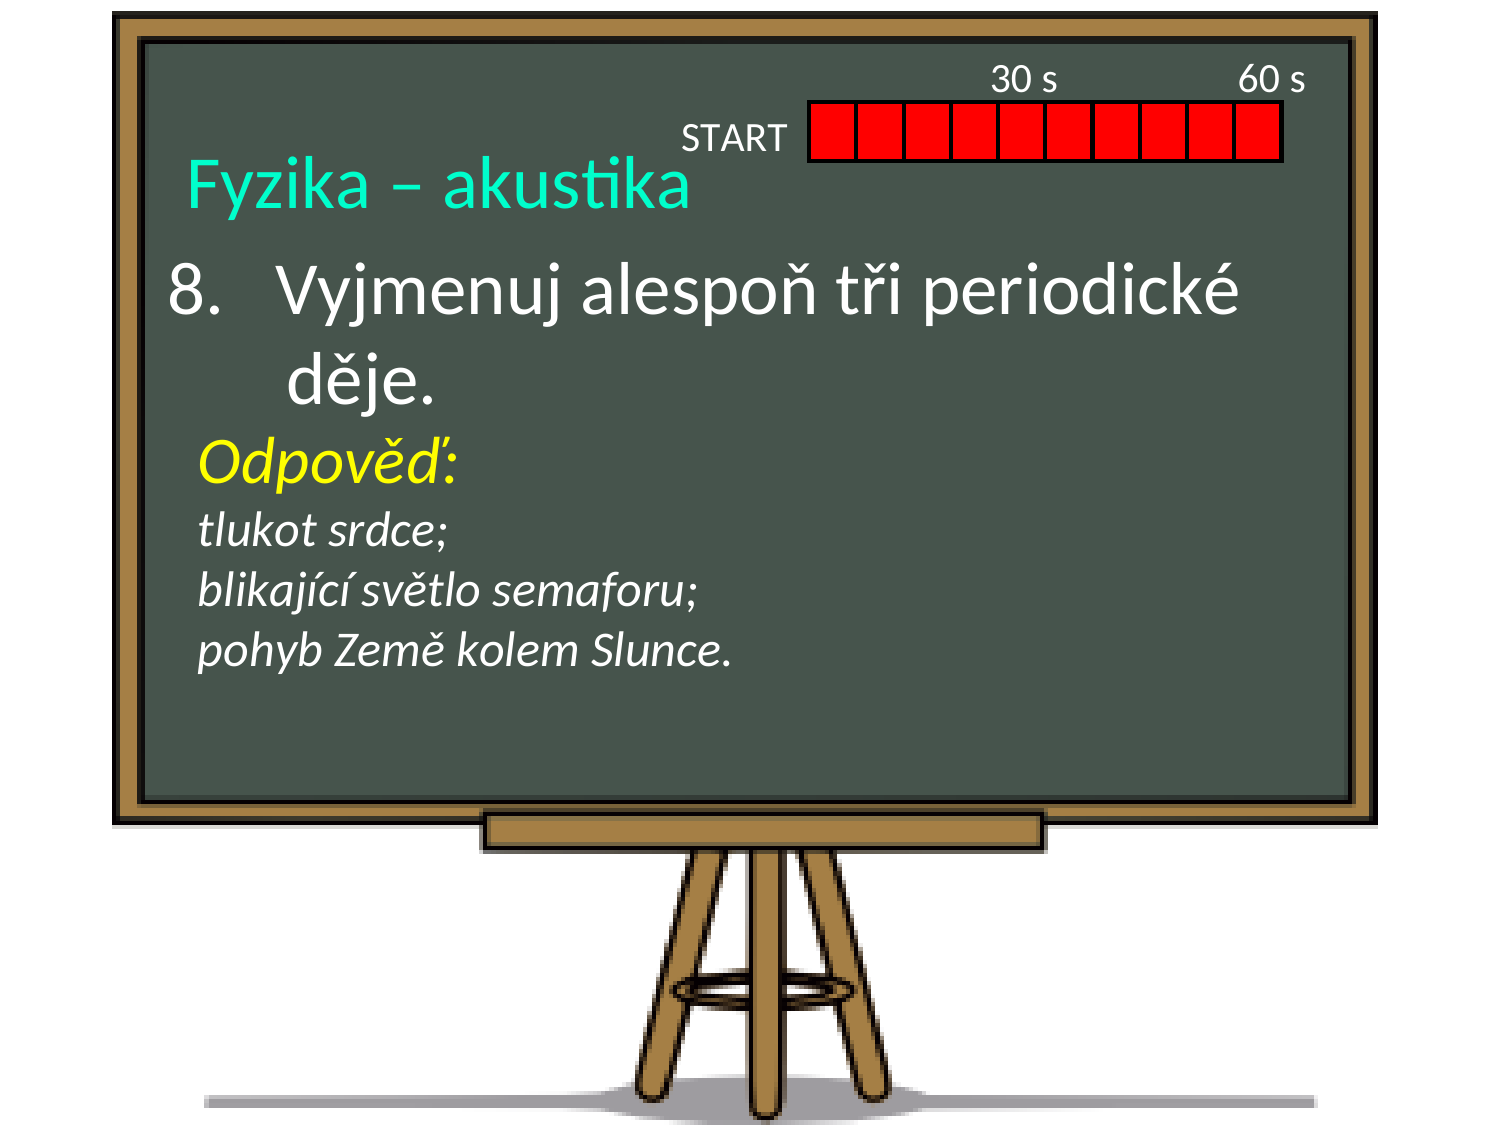

30 s
60 s
START
Fyzika – akustika
8. Vyjmenuj alespoň tři periodické
 děje.
Odpověď:
tlukot srdce;
blikající světlo semaforu;
pohyb Země kolem Slunce.